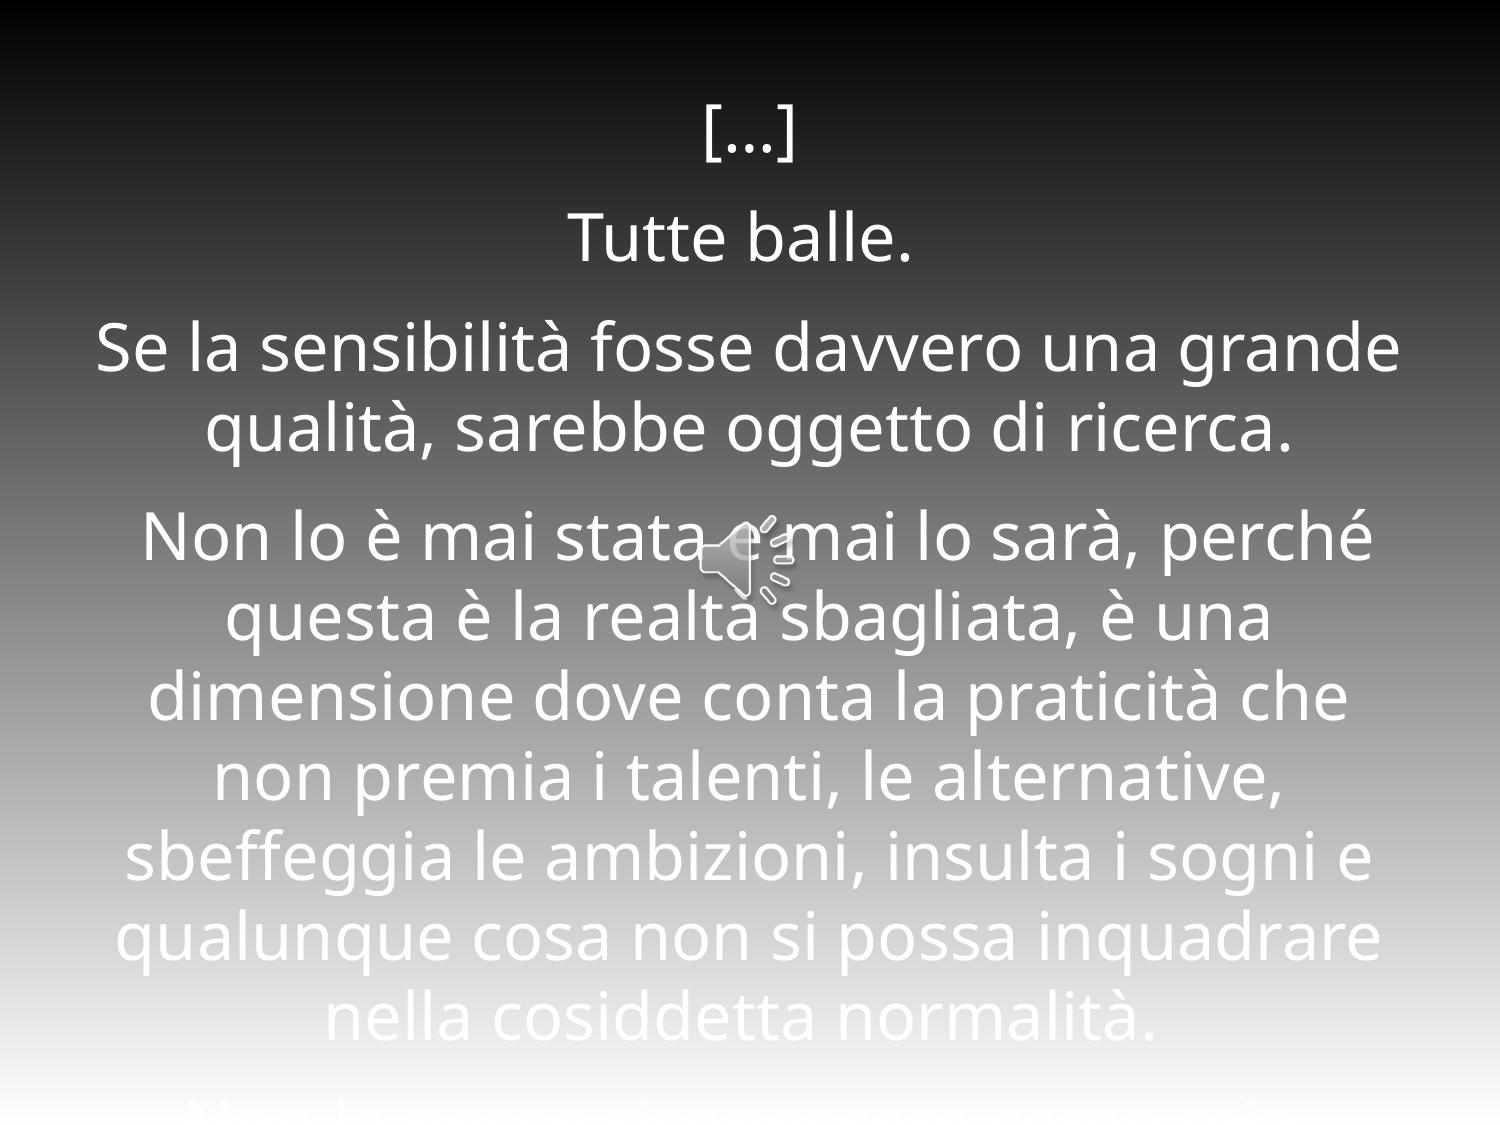

# […]
Tutte balle.
Se la sensibilità fosse davvero una grande qualità, sarebbe oggetto di ricerca.
 Non lo è mai stata e mai lo sarà, perché questa è la realtà sbagliata, è una dimensione dove conta la praticità che non premia i talenti, le alternative, sbeffeggia le ambizioni, insulta i sogni e qualunque cosa non si possa inquadrare nella cosiddetta normalità.
Non la posso riconoscere come mia.
[…]